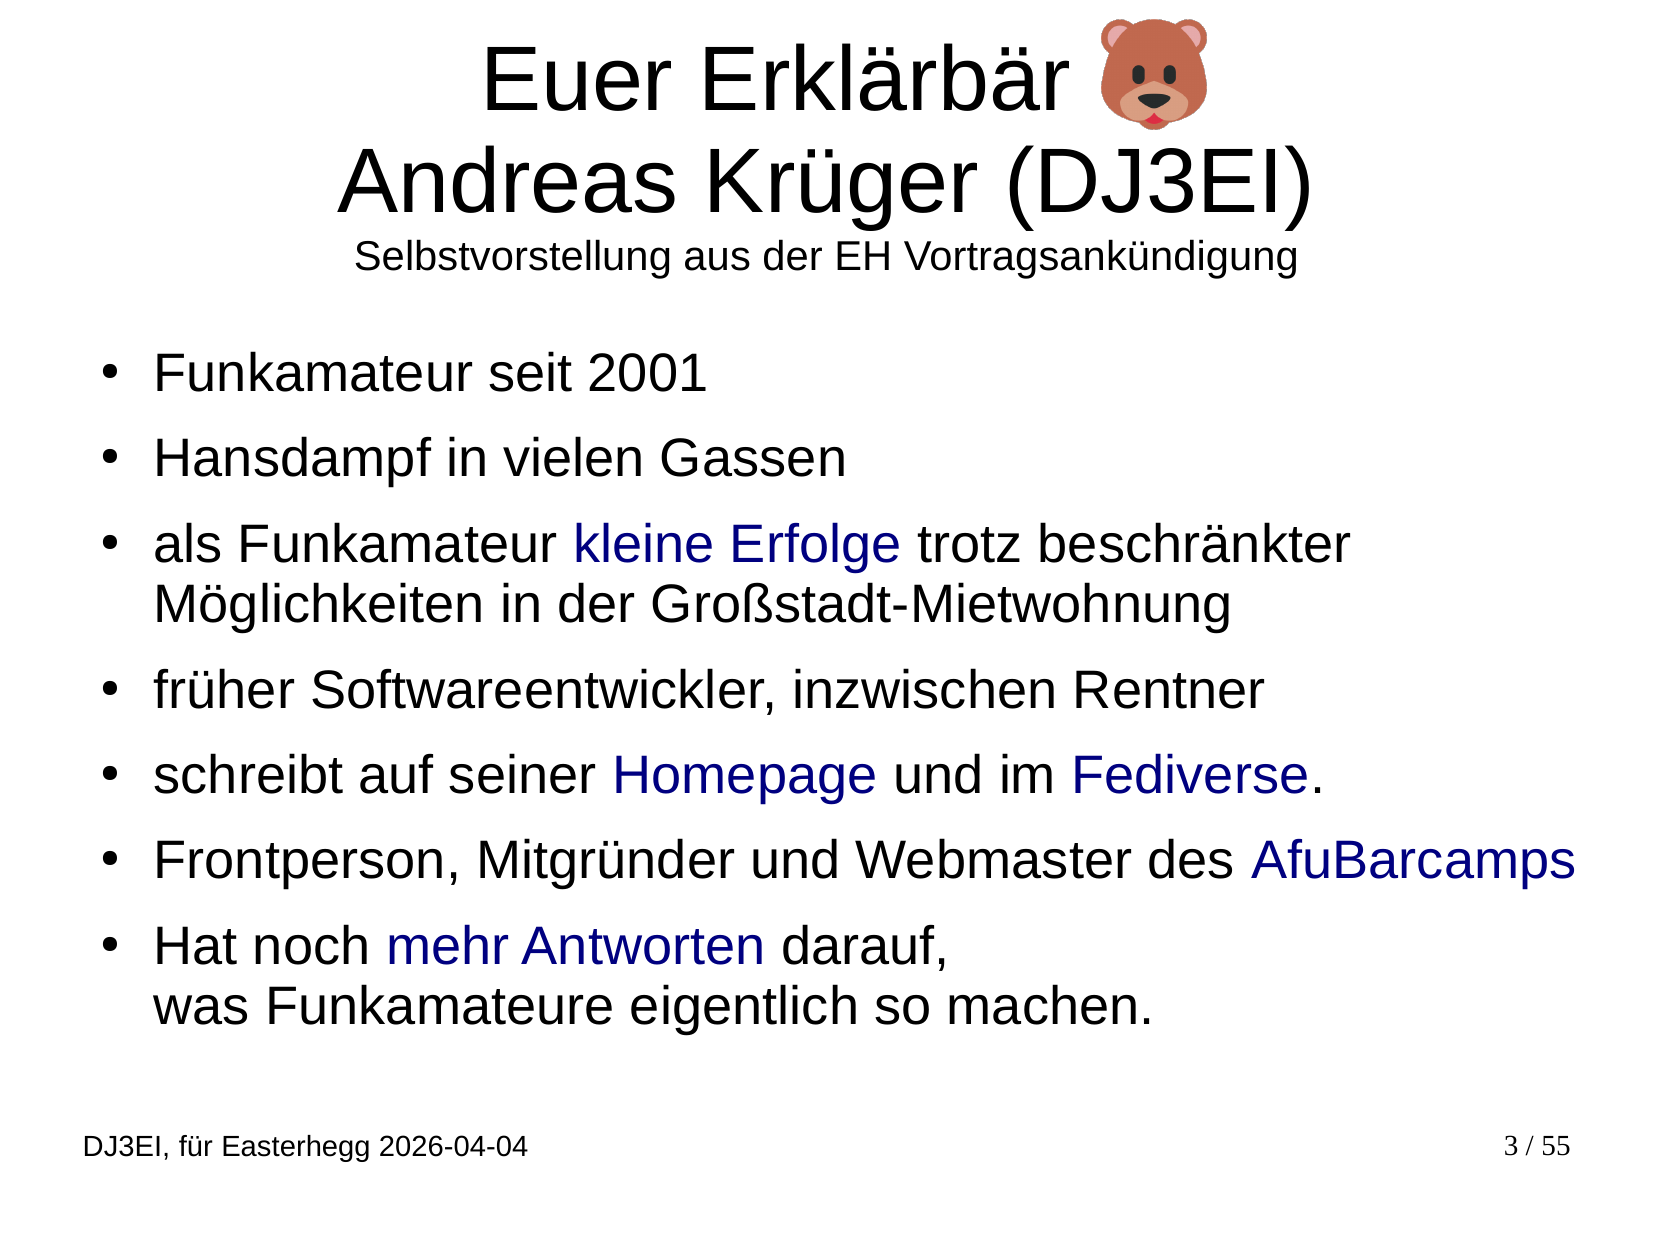

# Euer Erklärbär Andreas Krüger (DJ3EI) Selbstvorstellung aus der EH Vortragsankündigung
Funkamateur seit 2001
Hansdampf in vielen Gassen
als Funkamateur kleine Erfolge trotz beschränkter Möglichkeiten in der Großstadt-Mietwohnung
früher Softwareentwickler, inzwischen Rentner
schreibt auf seiner Homepage und im Fediverse.
Frontperson, Mitgründer und Webmaster des AfuBarcamps
Hat noch mehr Antworten darauf,
was Funkamateure eigentlich so machen.
3